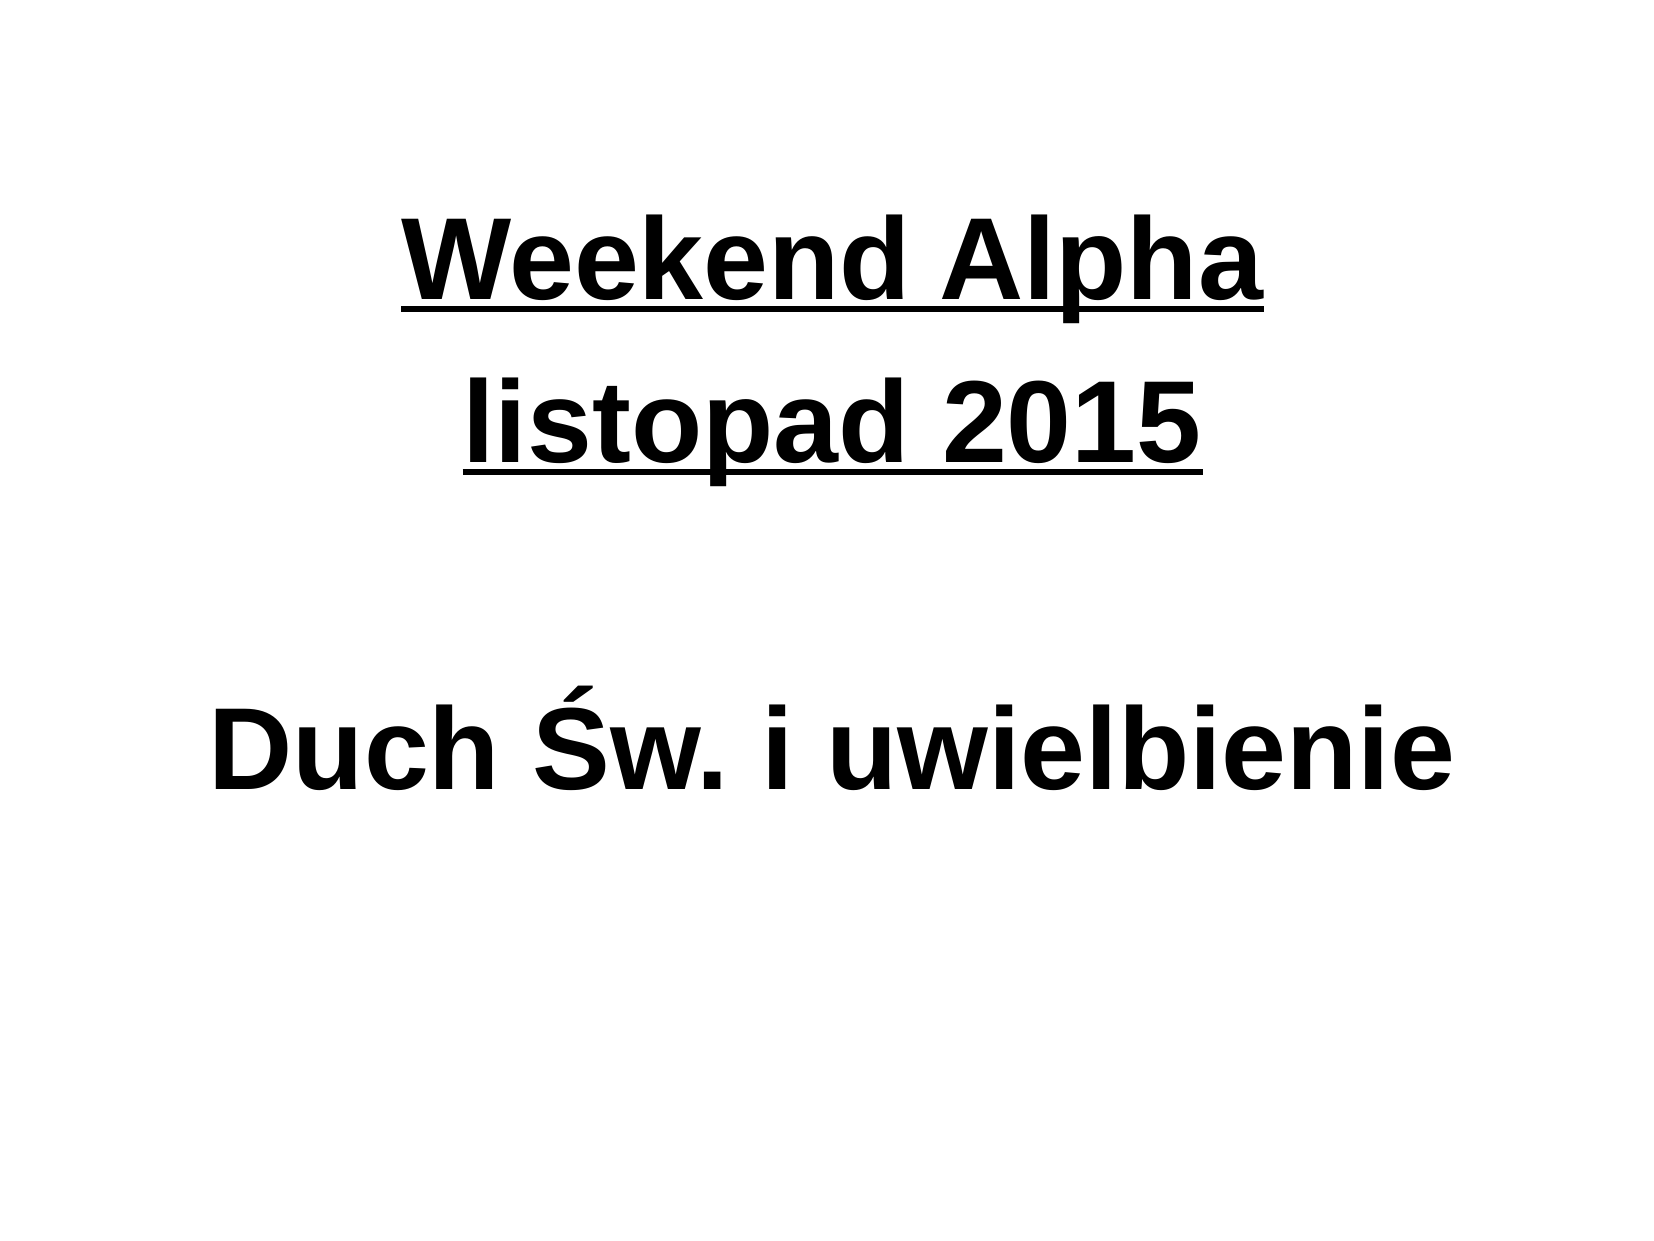

Weekend Alpha
listopad 2015
Duch Św. i uwielbienie